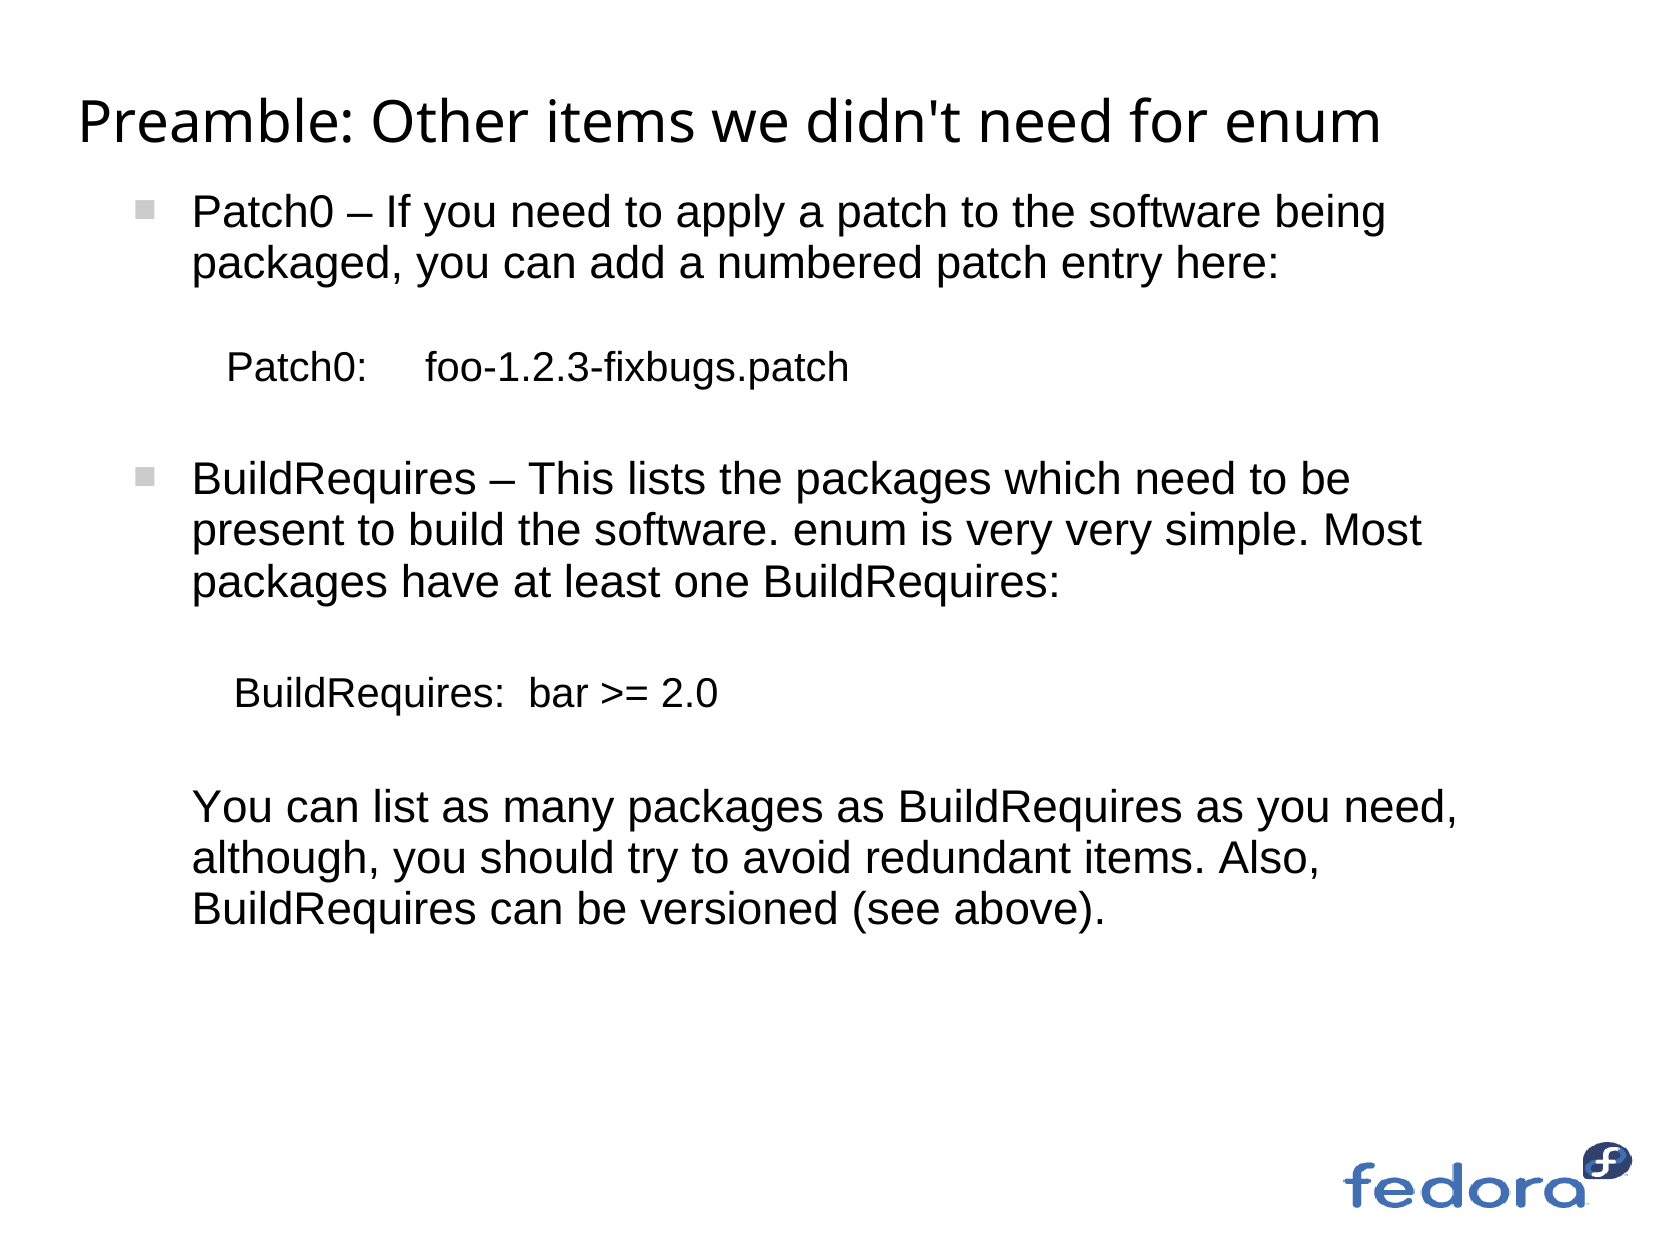

# Preamble: Other items we didn't need for enum
Patch0 – If you need to apply a patch to the software being packaged, you can add a numbered patch entry here:
 Patch0: foo-1.2.3-fixbugs.patch
BuildRequires – This lists the packages which need to be present to build the software. enum is very very simple. Most packages have at least one BuildRequires:
 BuildRequires: bar >= 2.0
You can list as many packages as BuildRequires as you need, although, you should try to avoid redundant items. Also, BuildRequires can be versioned (see above).